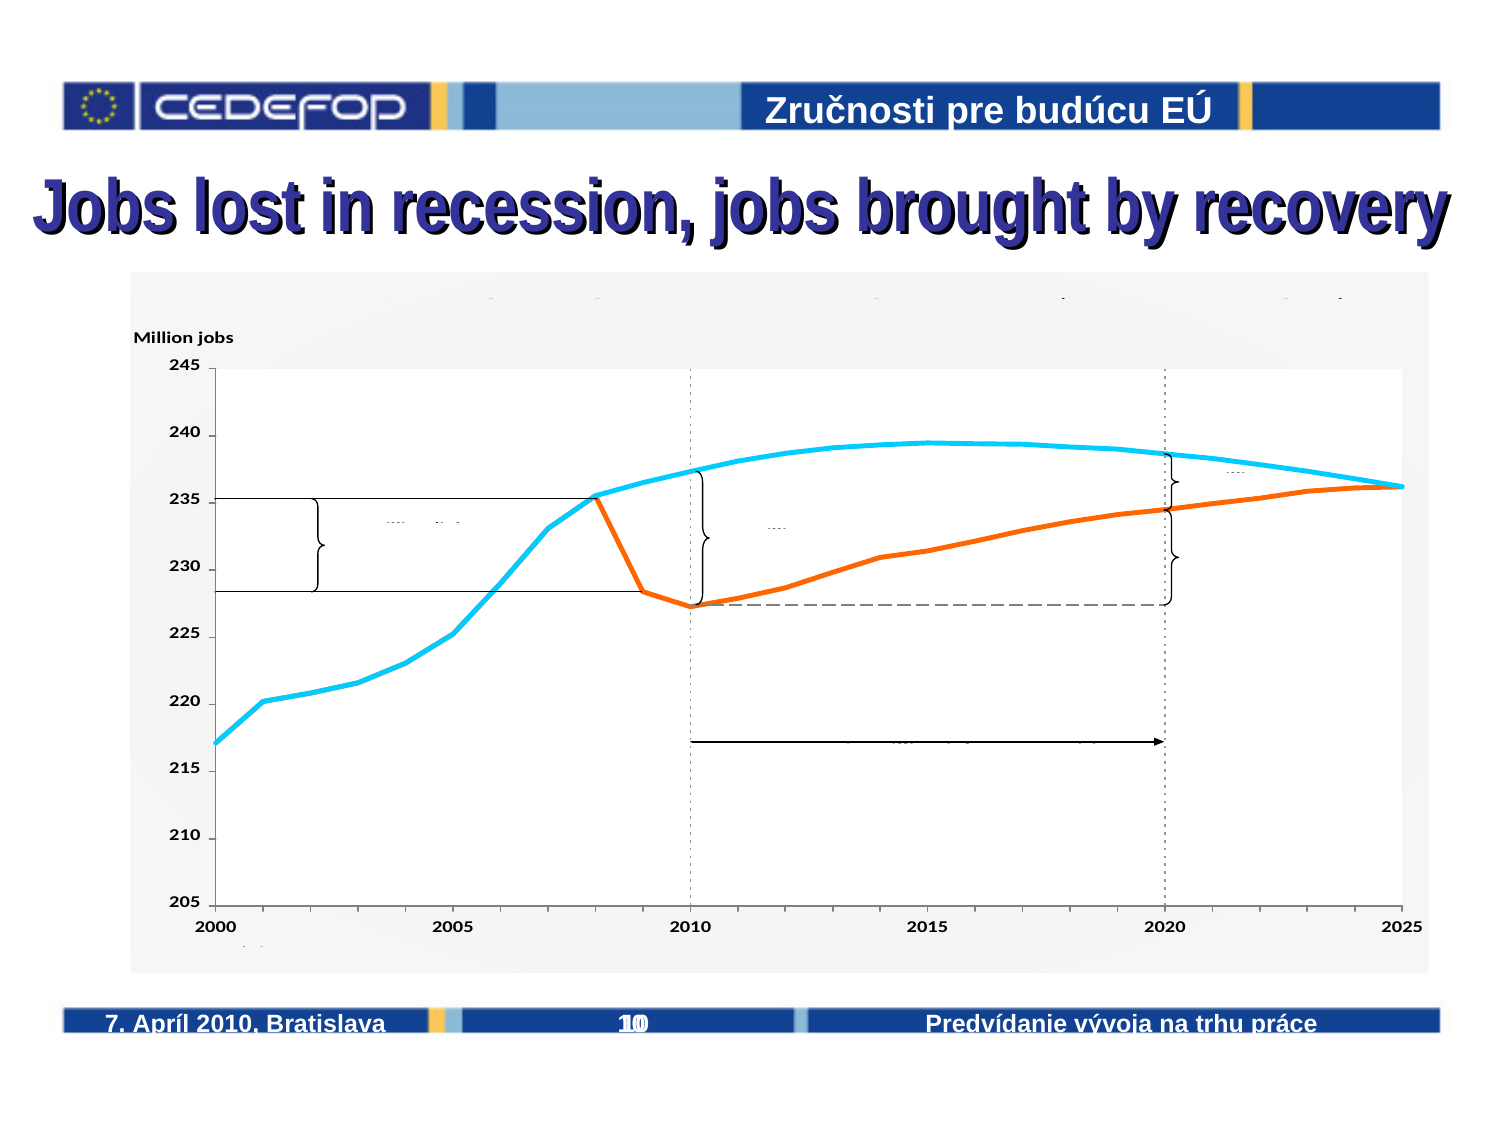

Jobs lost in recession, jobs brought by recovery